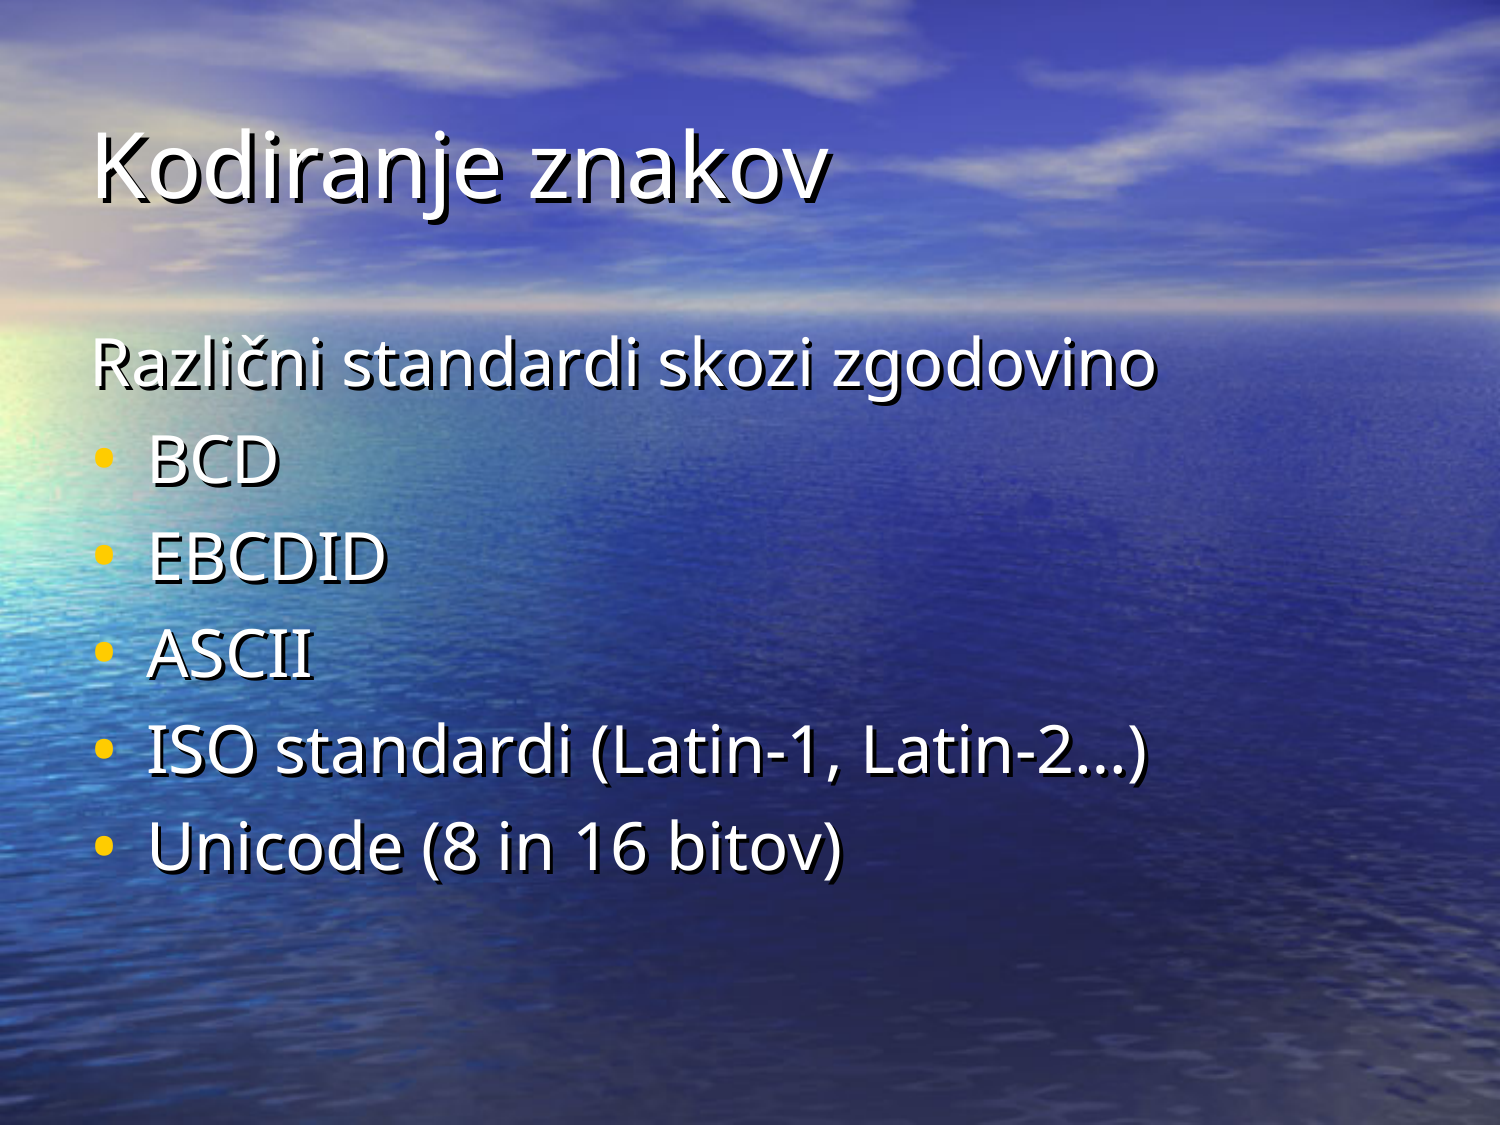

# Kodiranje znakov
Različni standardi skozi zgodovino
BCD
EBCDID
ASCII
ISO standardi (Latin-1, Latin-2…)
Unicode (8 in 16 bitov)